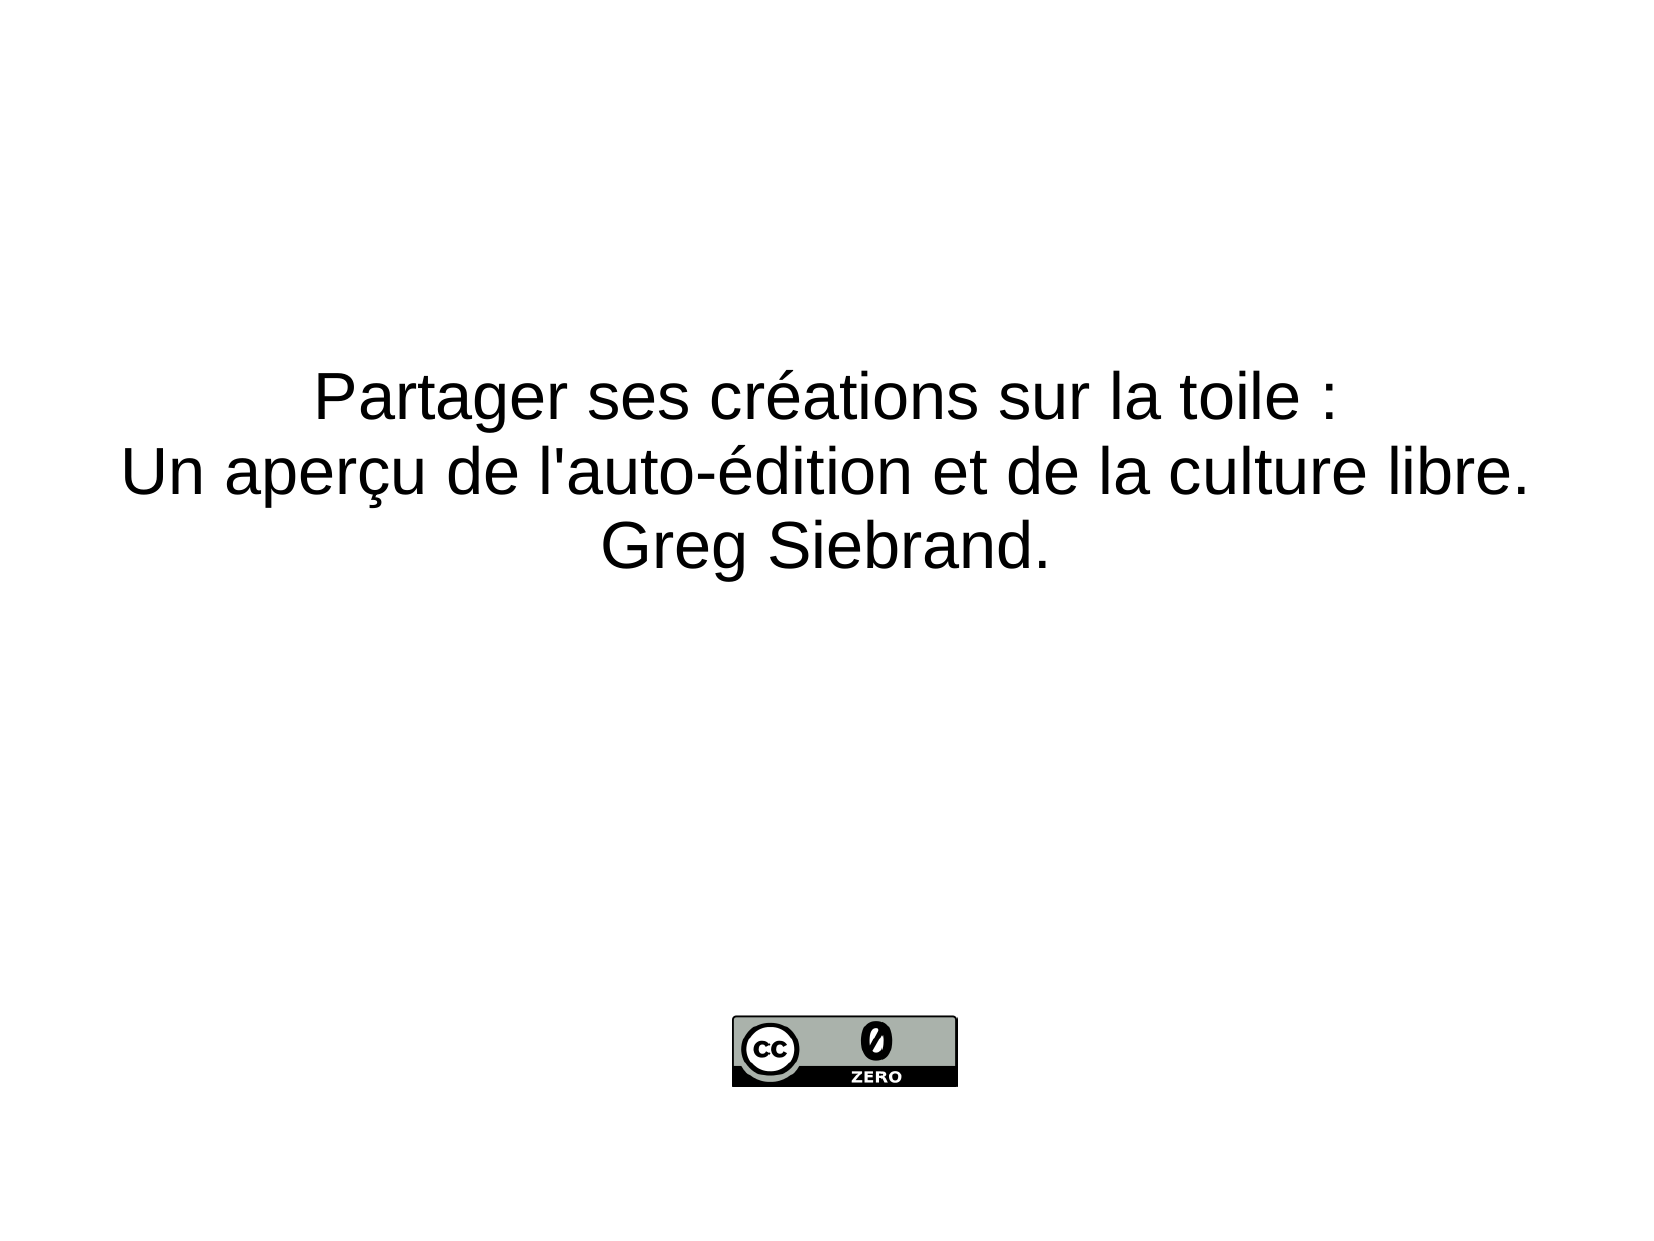

# Partager ses créations sur la toile :
Un aperçu de l'auto-édition et de la culture libre.
Greg Siebrand.